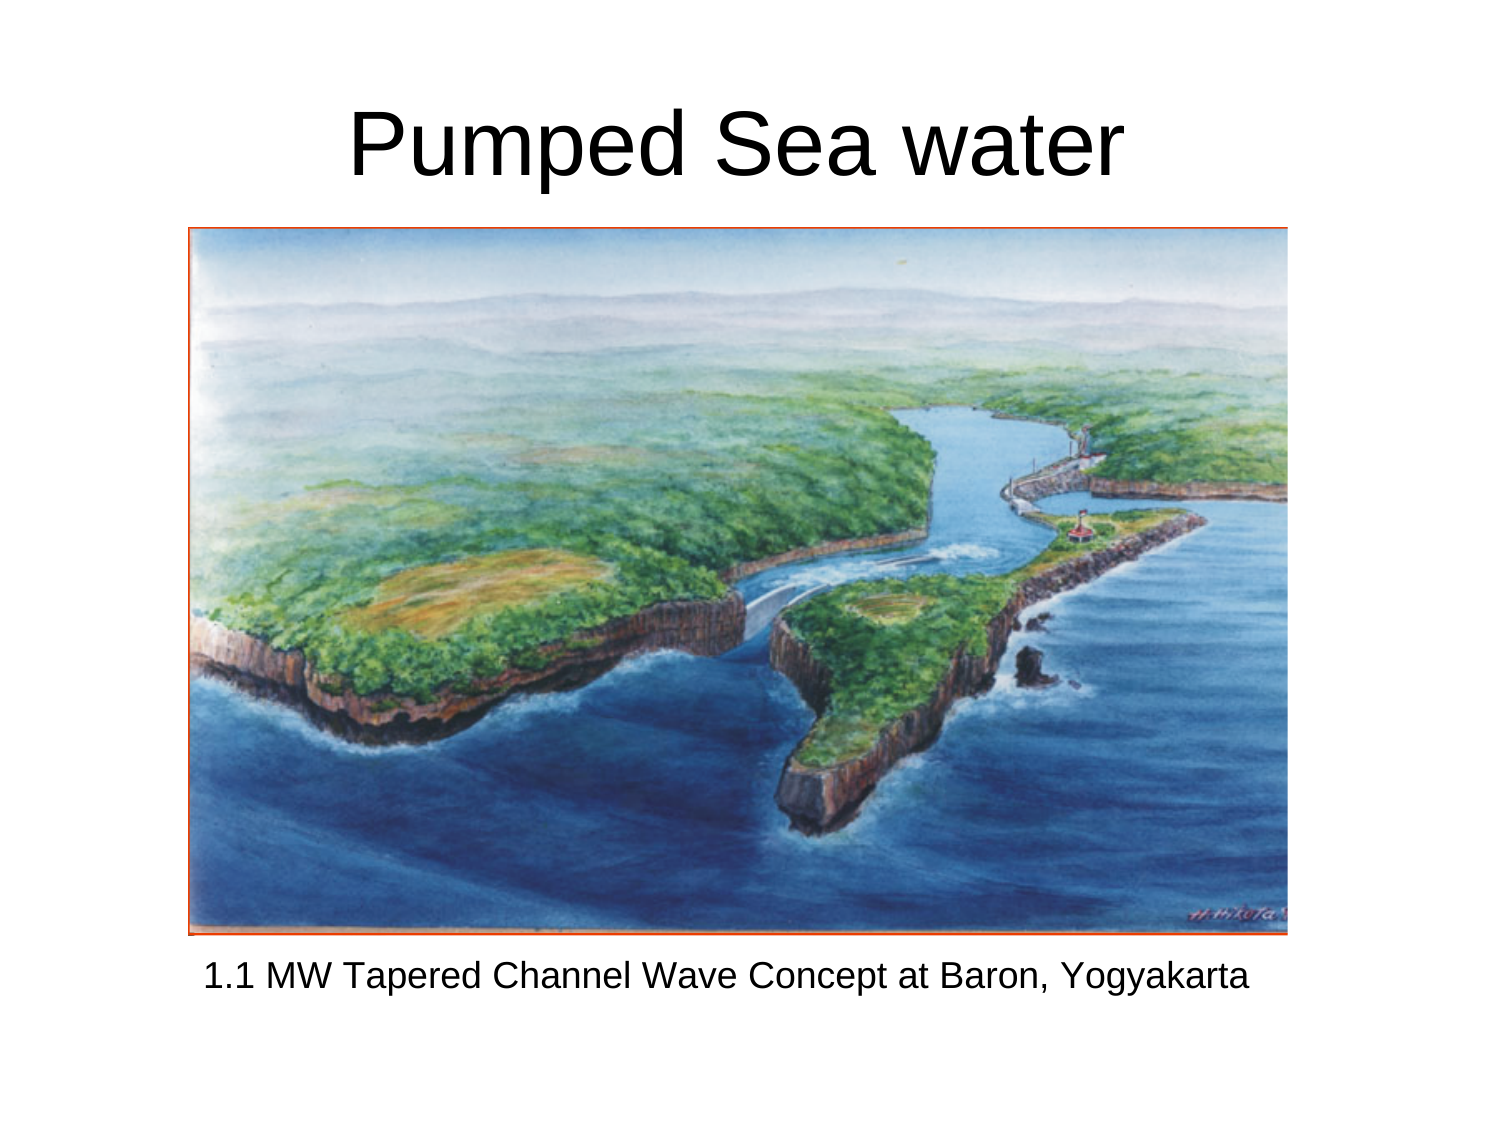

# Pumped Sea water
1.1 MW Tapered Channel Wave Concept at Baron, Yogyakarta